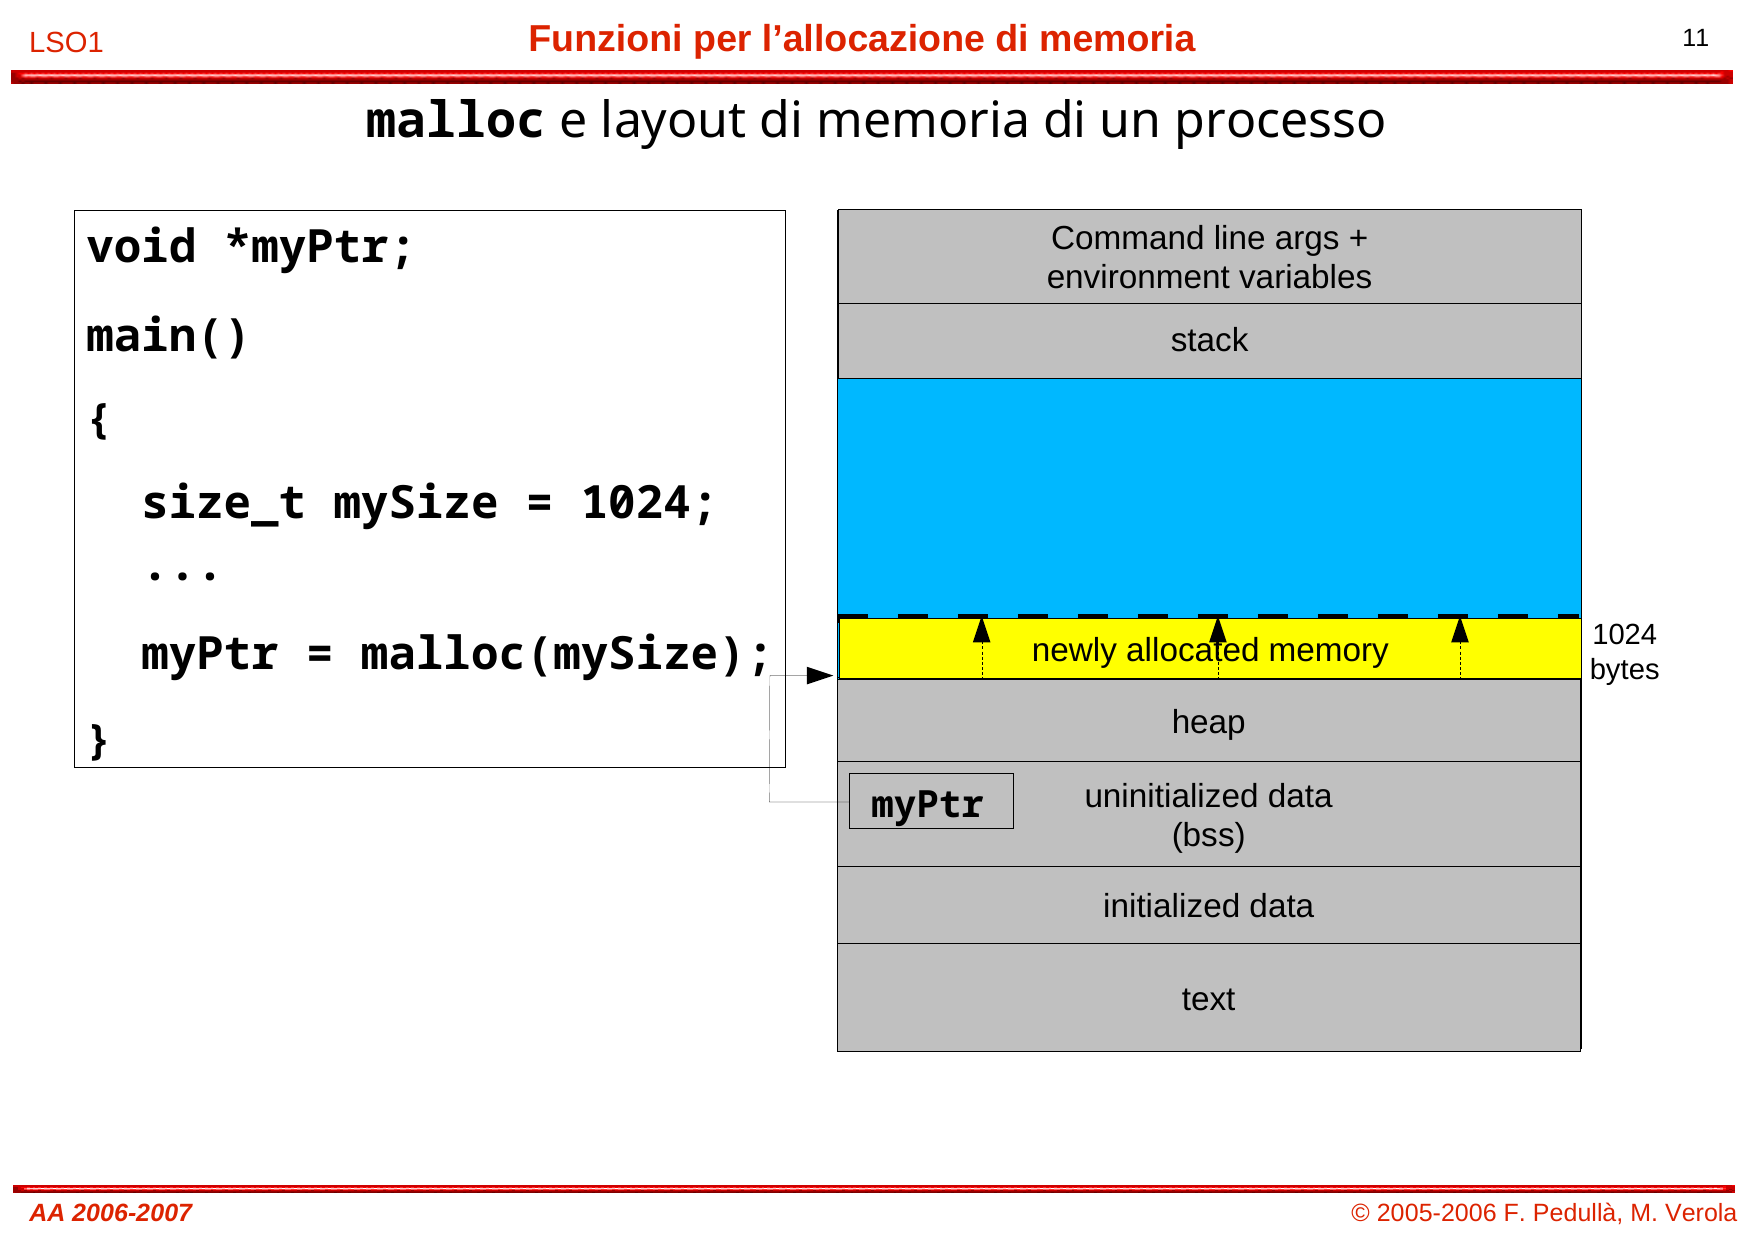

# malloc e layout di memoria di un processo
Command line args +
environment variables
void *myPtr;
main()
{
 size_t mySize = 1024;
 ...
 myPtr = malloc(mySize);
}
stack
1024 bytes
newly allocated memory
heap
uninitialized data
(bss)
 myPtr
initialized data
text